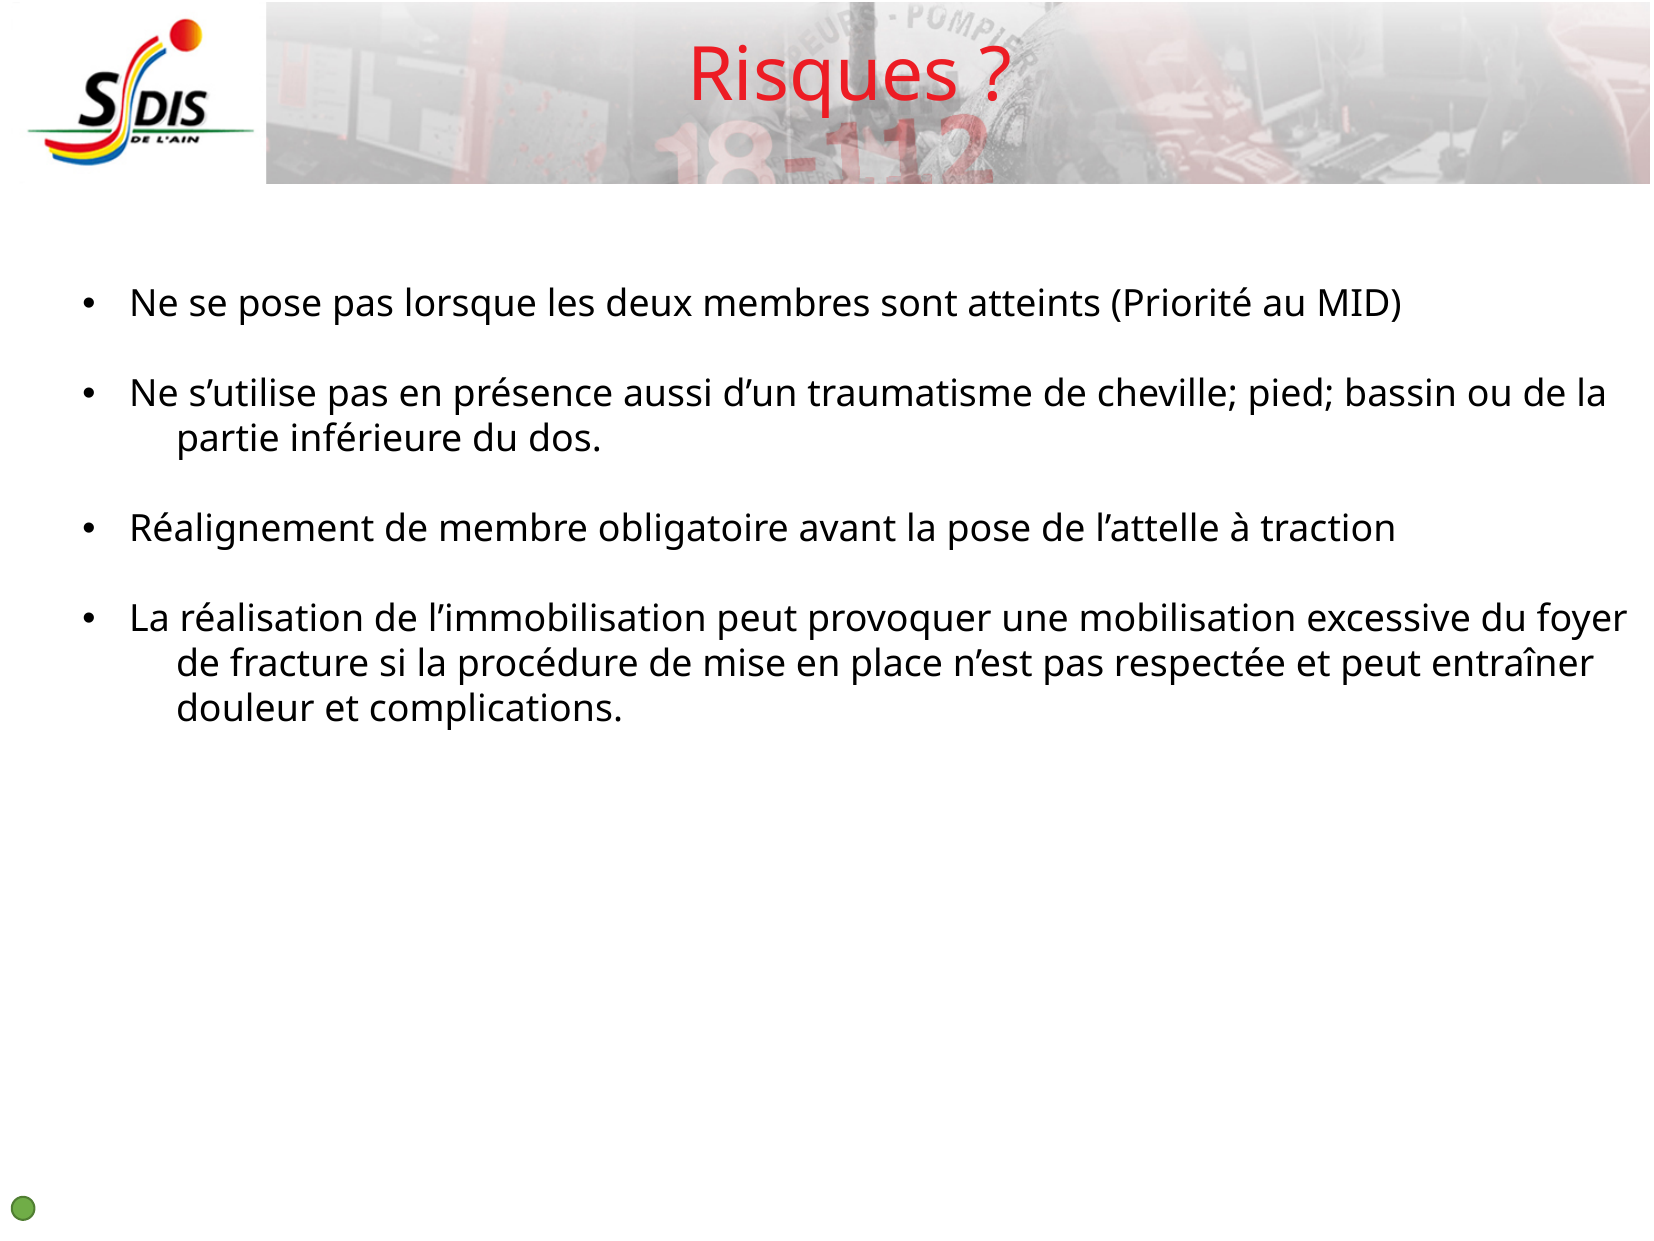

# Risques ?
Ne se pose pas lorsque les deux membres sont atteints (Priorité au MID)
Ne s’utilise pas en présence aussi d’un traumatisme de cheville; pied; bassin ou de la partie inférieure du dos.
Réalignement de membre obligatoire avant la pose de l’attelle à traction
La réalisation de l’immobilisation peut provoquer une mobilisation excessive du foyer de fracture si la procédure de mise en place n’est pas respectée et peut entraîner douleur et complications.